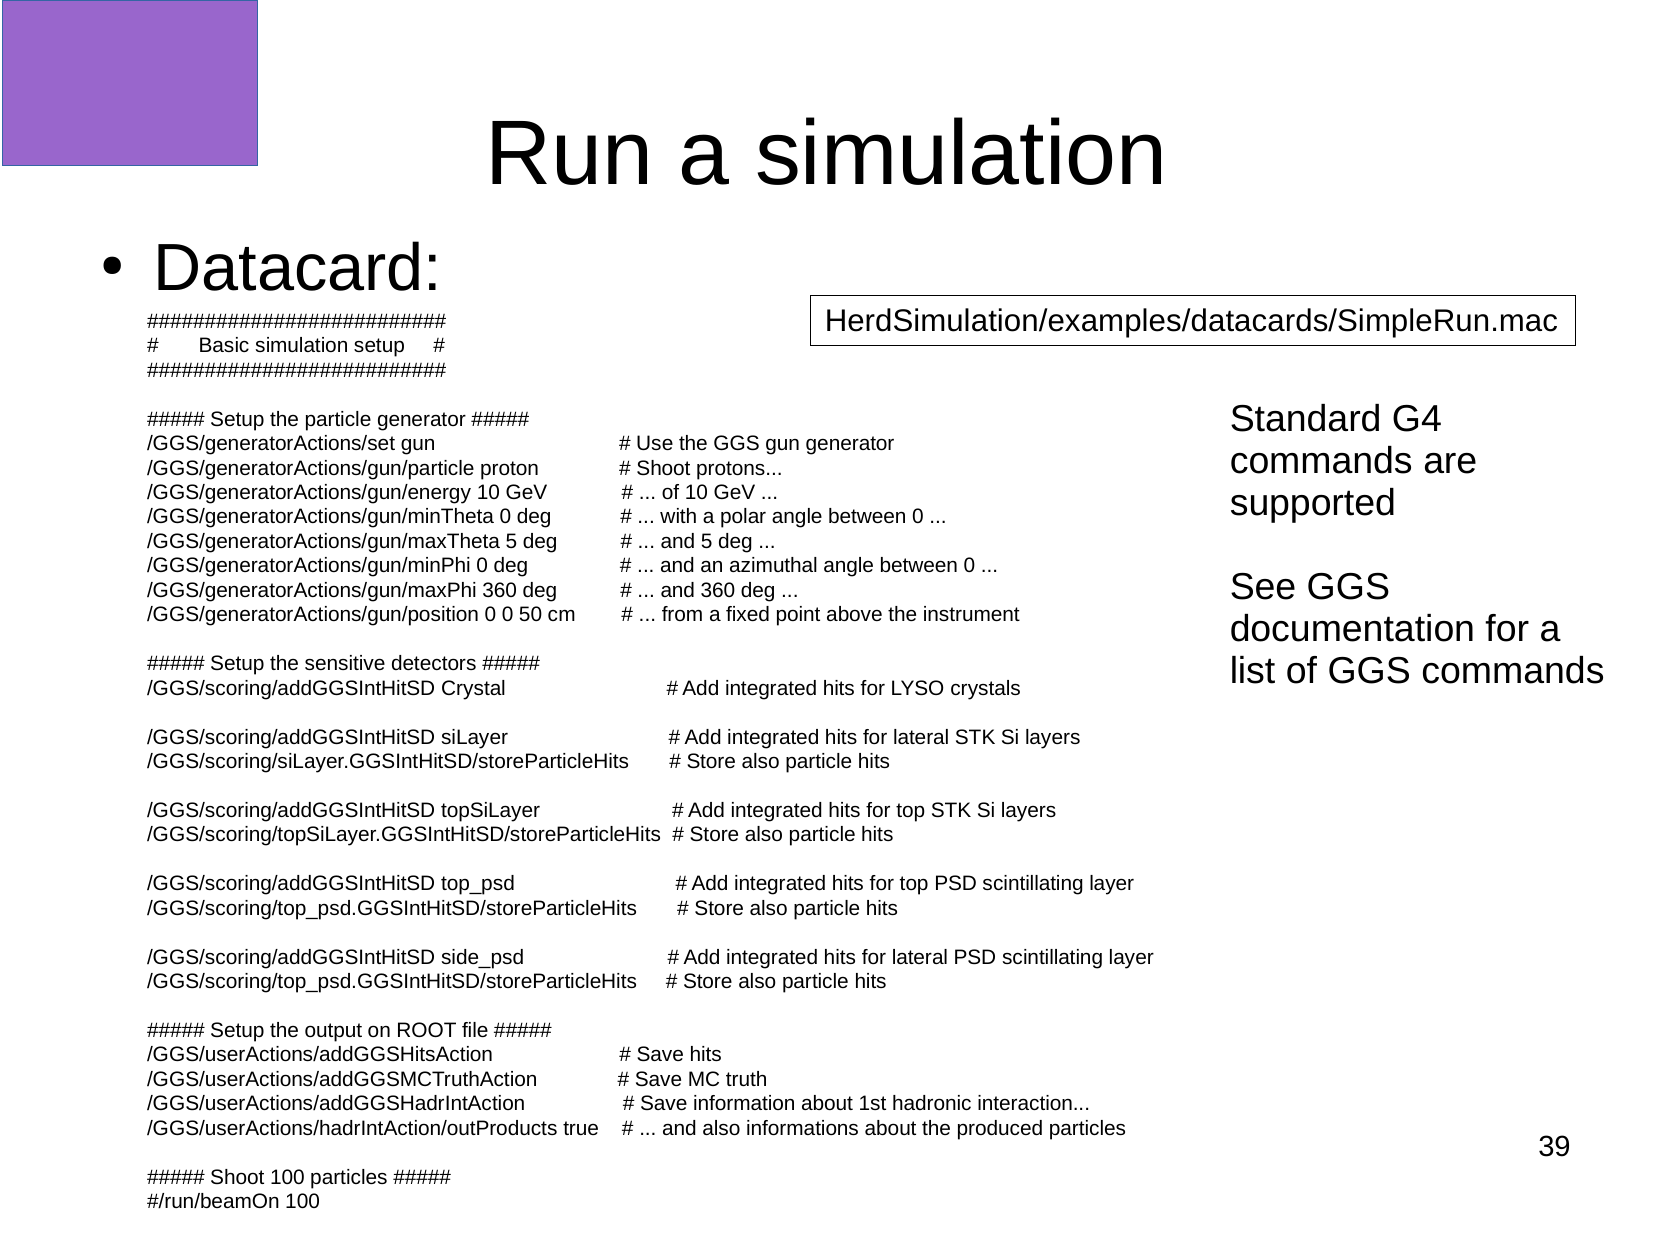

# Run a simulation
Datacard:
HerdSimulation/examples/datacards/SimpleRun.mac
##########################
# Basic simulation setup #
##########################
##### Setup the particle generator #####
/GGS/generatorActions/set gun                           # Use the GGS gun generator
/GGS/generatorActions/gun/particle proton              # Shoot protons...
/GGS/generatorActions/gun/energy 10 GeV             # ... of 10 GeV ...
/GGS/generatorActions/gun/minTheta 0 deg            # ... with a polar angle between 0 ...
/GGS/generatorActions/gun/maxTheta 5 deg           # ... and 5 deg ...
/GGS/generatorActions/gun/minPhi 0 deg                # ... and an azimuthal angle between 0 ...
/GGS/generatorActions/gun/maxPhi 360 deg           # ... and 360 deg ...
/GGS/generatorActions/gun/position 0 0 50 cm        # ... from a fixed point above the instrument
##### Setup the sensitive detectors #####
/GGS/scoring/addGGSIntHitSD Crystal                      # Add integrated hits for LYSO crystals
/GGS/scoring/addGGSIntHitSD siLayer                     # Add integrated hits for lateral STK Si layers
/GGS/scoring/siLayer.GGSIntHitSD/storeParticleHits      # Store also particle hits
/GGS/scoring/addGGSIntHitSD topSiLayer                  # Add integrated hits for top STK Si layers
/GGS/scoring/topSiLayer.GGSIntHitSD/storeParticleHits  # Store also particle hits
/GGS/scoring/addGGSIntHitSD top_psd                     # Add integrated hits for top PSD scintillating layer
/GGS/scoring/top_psd.GGSIntHitSD/storeParticleHits      # Store also particle hits
/GGS/scoring/addGGSIntHitSD side_psd                    # Add integrated hits for lateral PSD scintillating layer
/GGS/scoring/top_psd.GGSIntHitSD/storeParticleHits     # Store also particle hits
##### Setup the output on ROOT file #####
/GGS/userActions/addGGSHitsAction                      # Save hits
/GGS/userActions/addGGSMCTruthAction              # Save MC truth
/GGS/userActions/addGGSHadrIntAction                 # Save information about 1st hadronic interaction...
/GGS/userActions/hadrIntAction/outProducts true    # ... and also informations about the produced particles
##### Shoot 100 particles #####
#/run/beamOn 100
Standard G4 commands are supported
See GGS documentation for a list of GGS commands
39